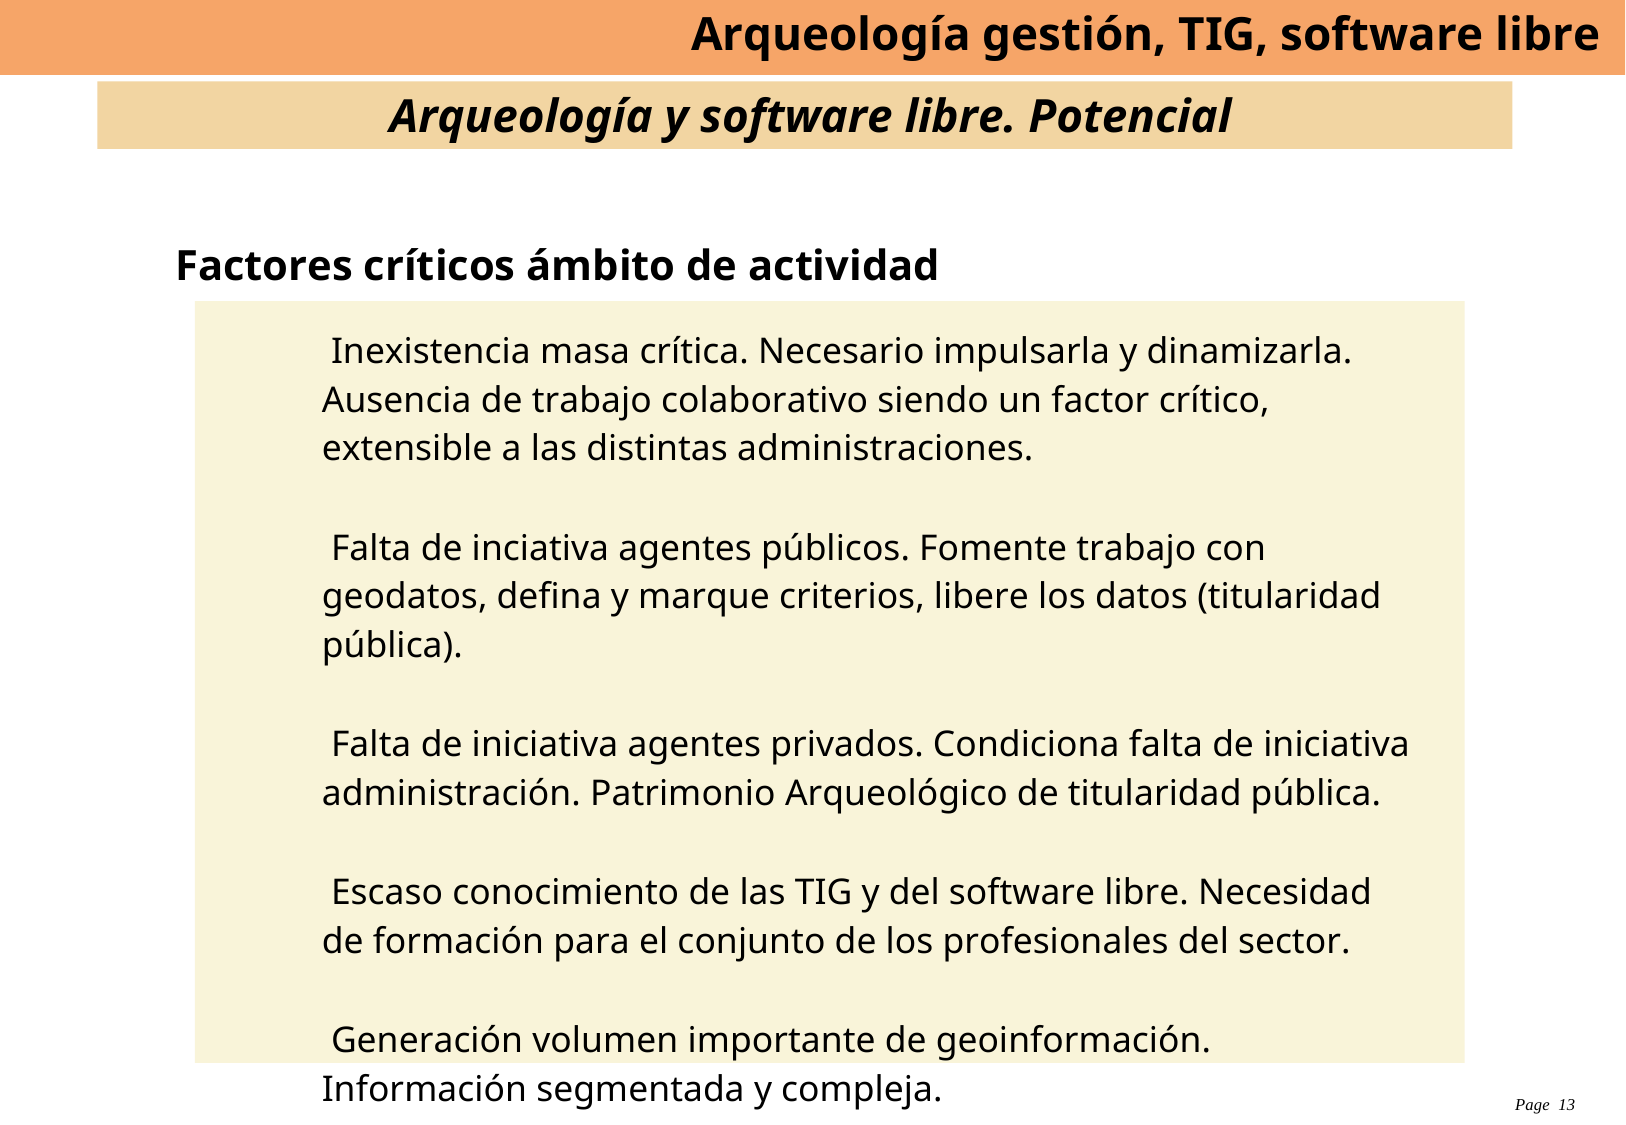

Arqueología gestión, TIG, software libre
 Arqueología y software libre. Potencial
Factores críticos ámbito de actividad
 Inexistencia masa crítica. Necesario impulsarla y dinamizarla. Ausencia de trabajo colaborativo siendo un factor crítico, extensible a las distintas administraciones.
 Falta de inciativa agentes públicos. Fomente trabajo con geodatos, defina y marque criterios, libere los datos (titularidad pública).
 Falta de iniciativa agentes privados. Condiciona falta de iniciativa administración. Patrimonio Arqueológico de titularidad pública.
 Escaso conocimiento de las TIG y del software libre. Necesidad de formación para el conjunto de los profesionales del sector.
 Generación volumen importante de geoinformación. Información segmentada y compleja.